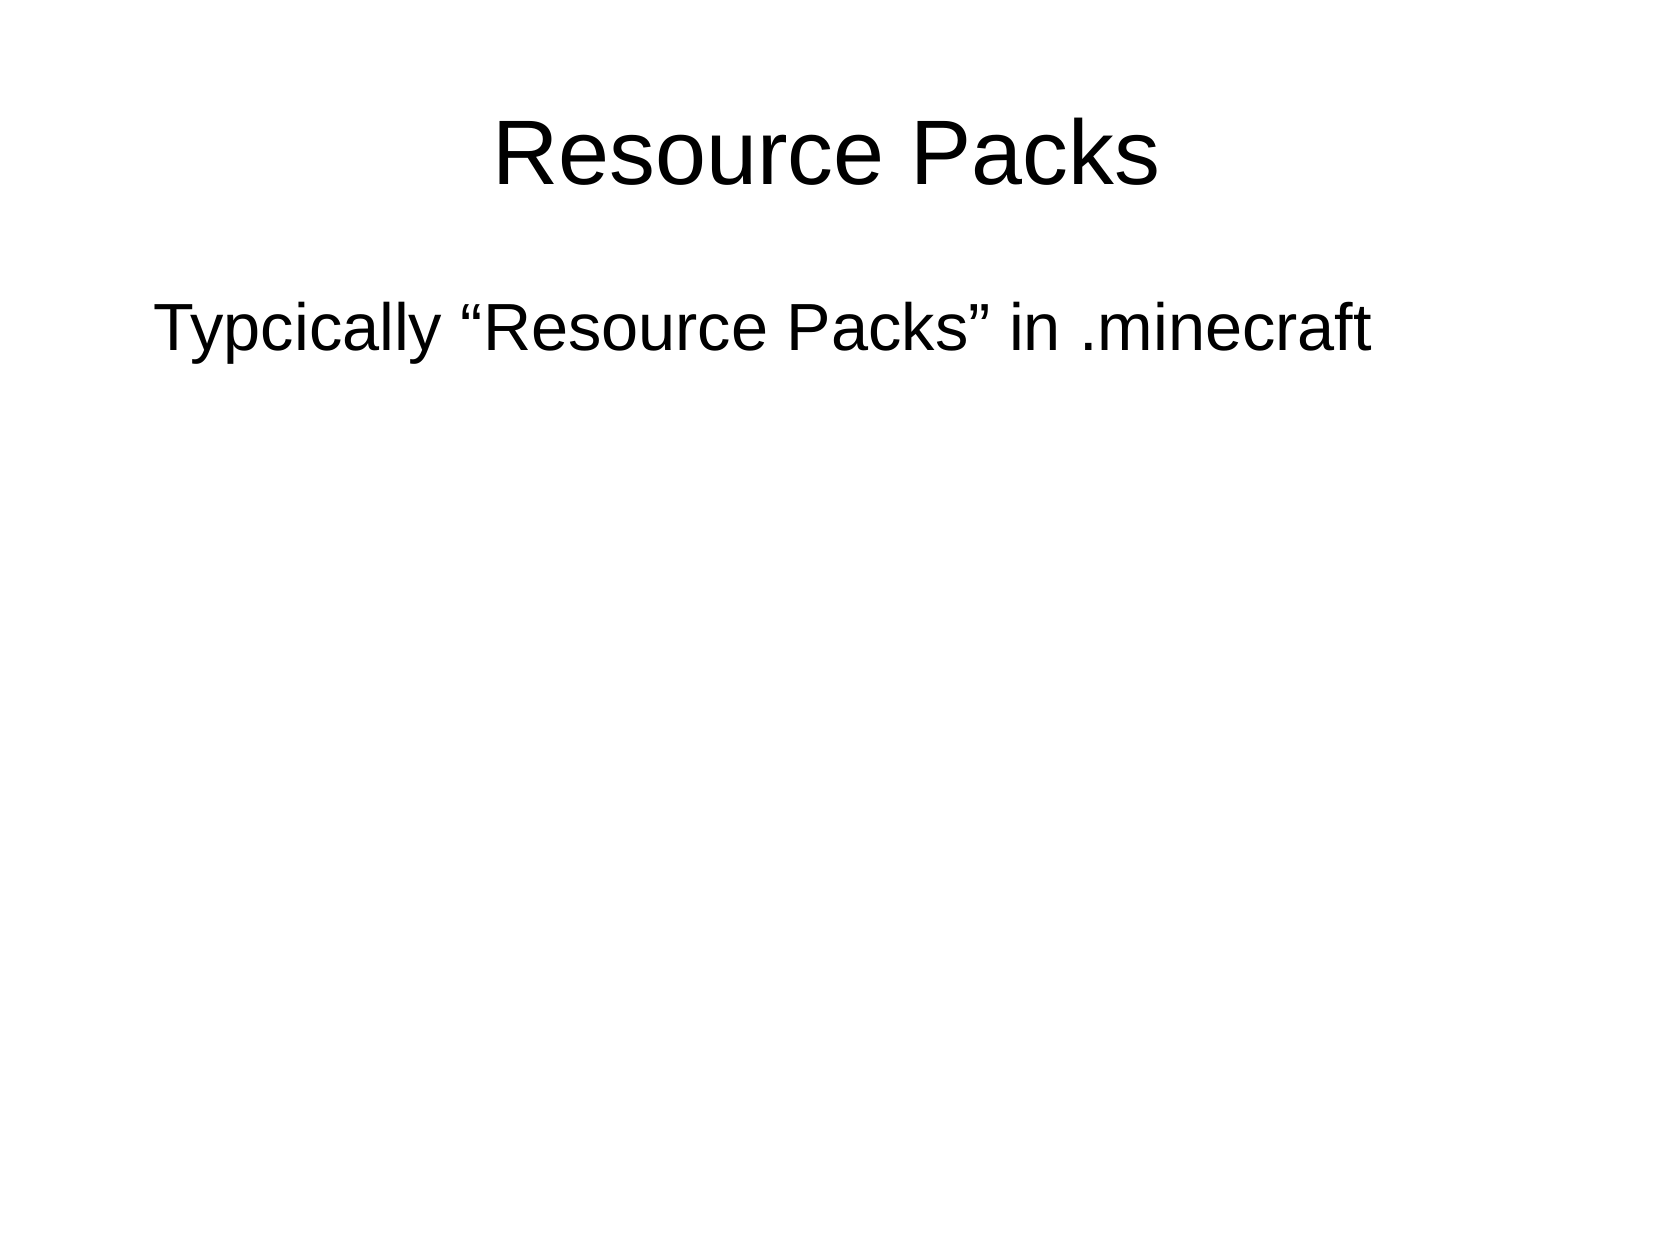

# Resource Packs
Typcically “Resource Packs” in .minecraft